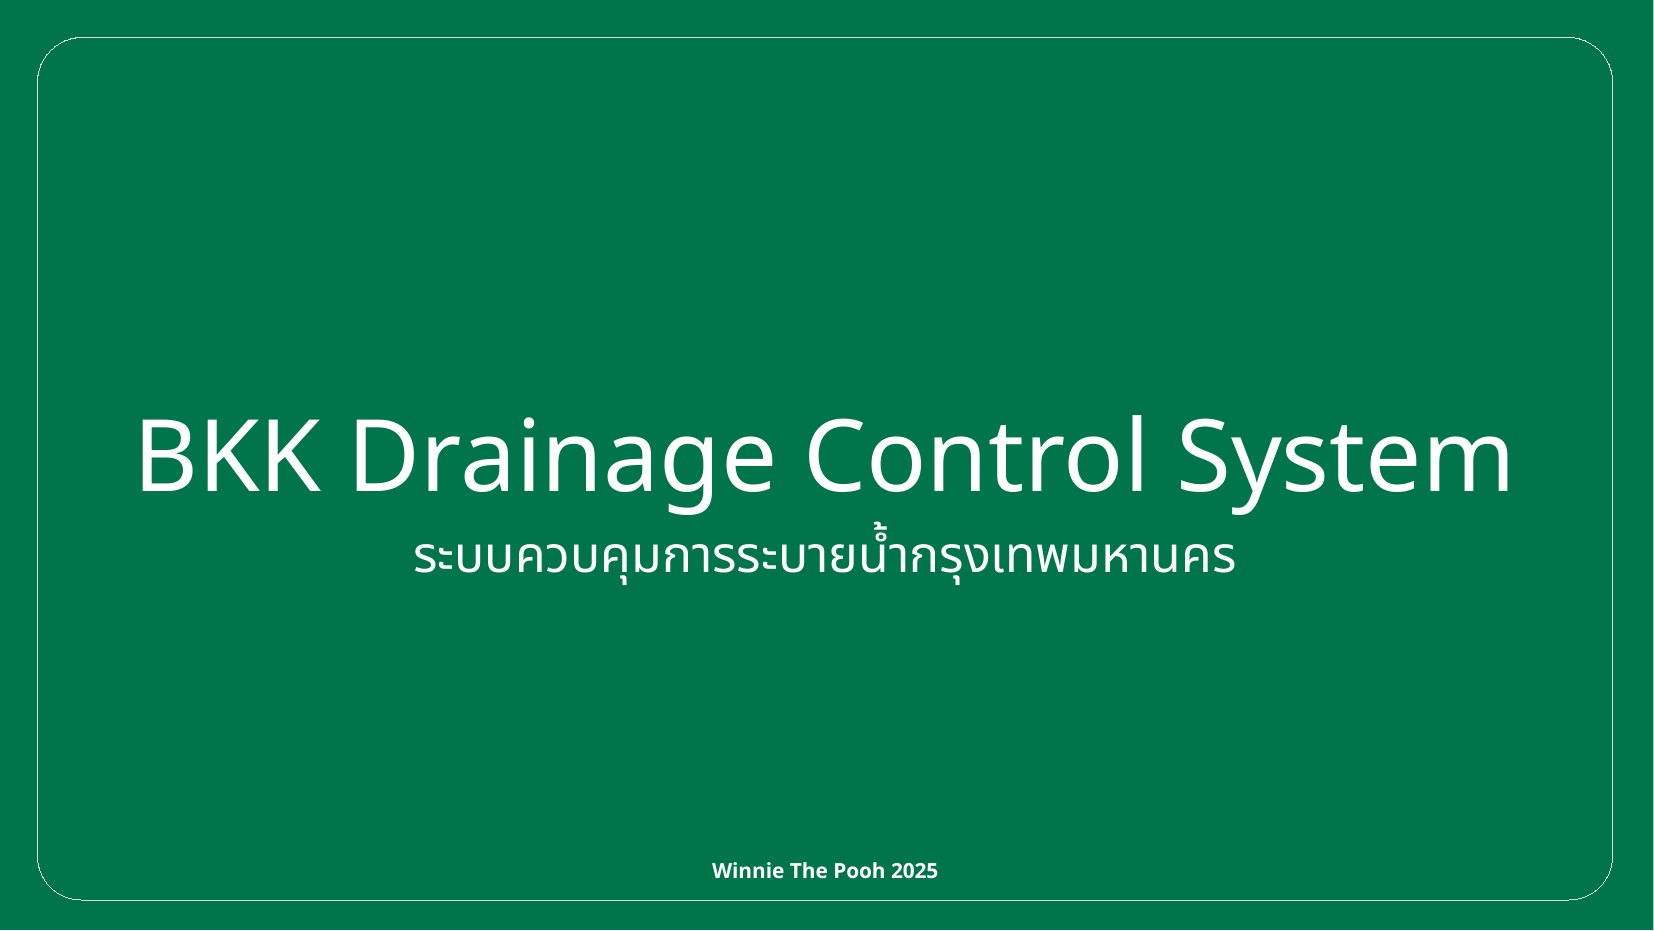

BKK Drainage Control System
# ระบบควบคุมการระบายน้ำกรุงเทพมหานคร
Winnie The Pooh 2025